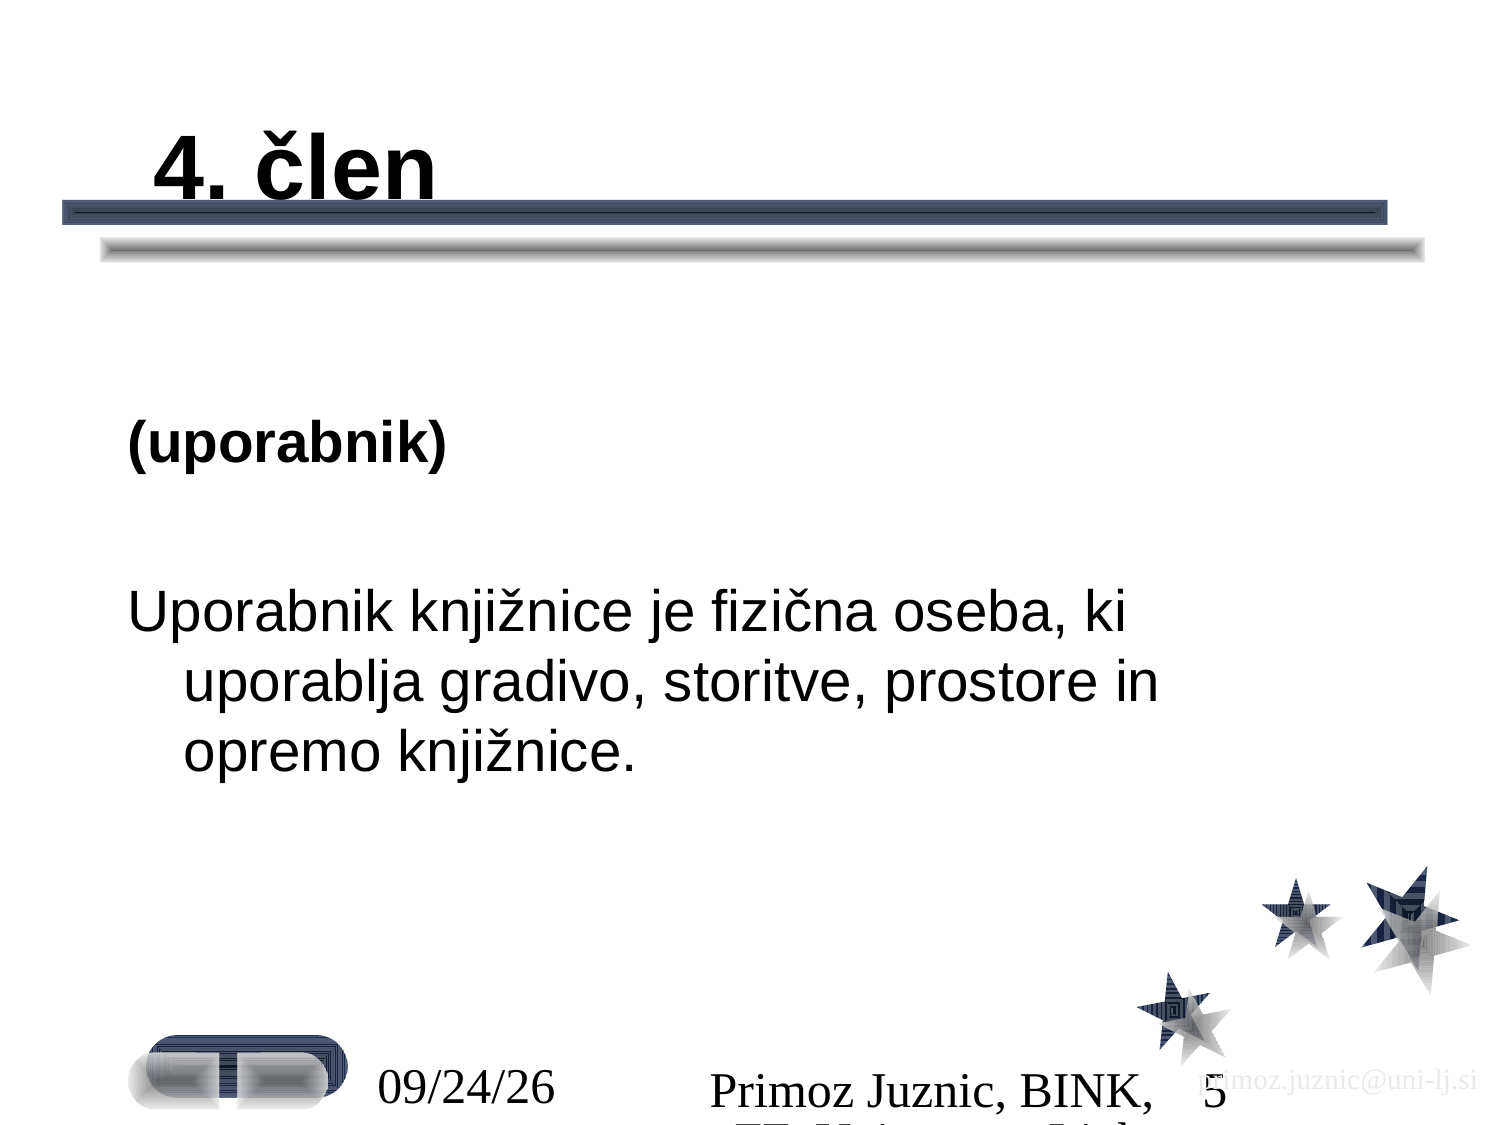

# 4. člen
(uporabnik)
Uporabnik knjižnice je fizična oseba, ki uporablja gradivo, storitve, prostore in opremo knjižnice.
Primoz Juznic, BINK, FF, Univerza v Ljubljani
5